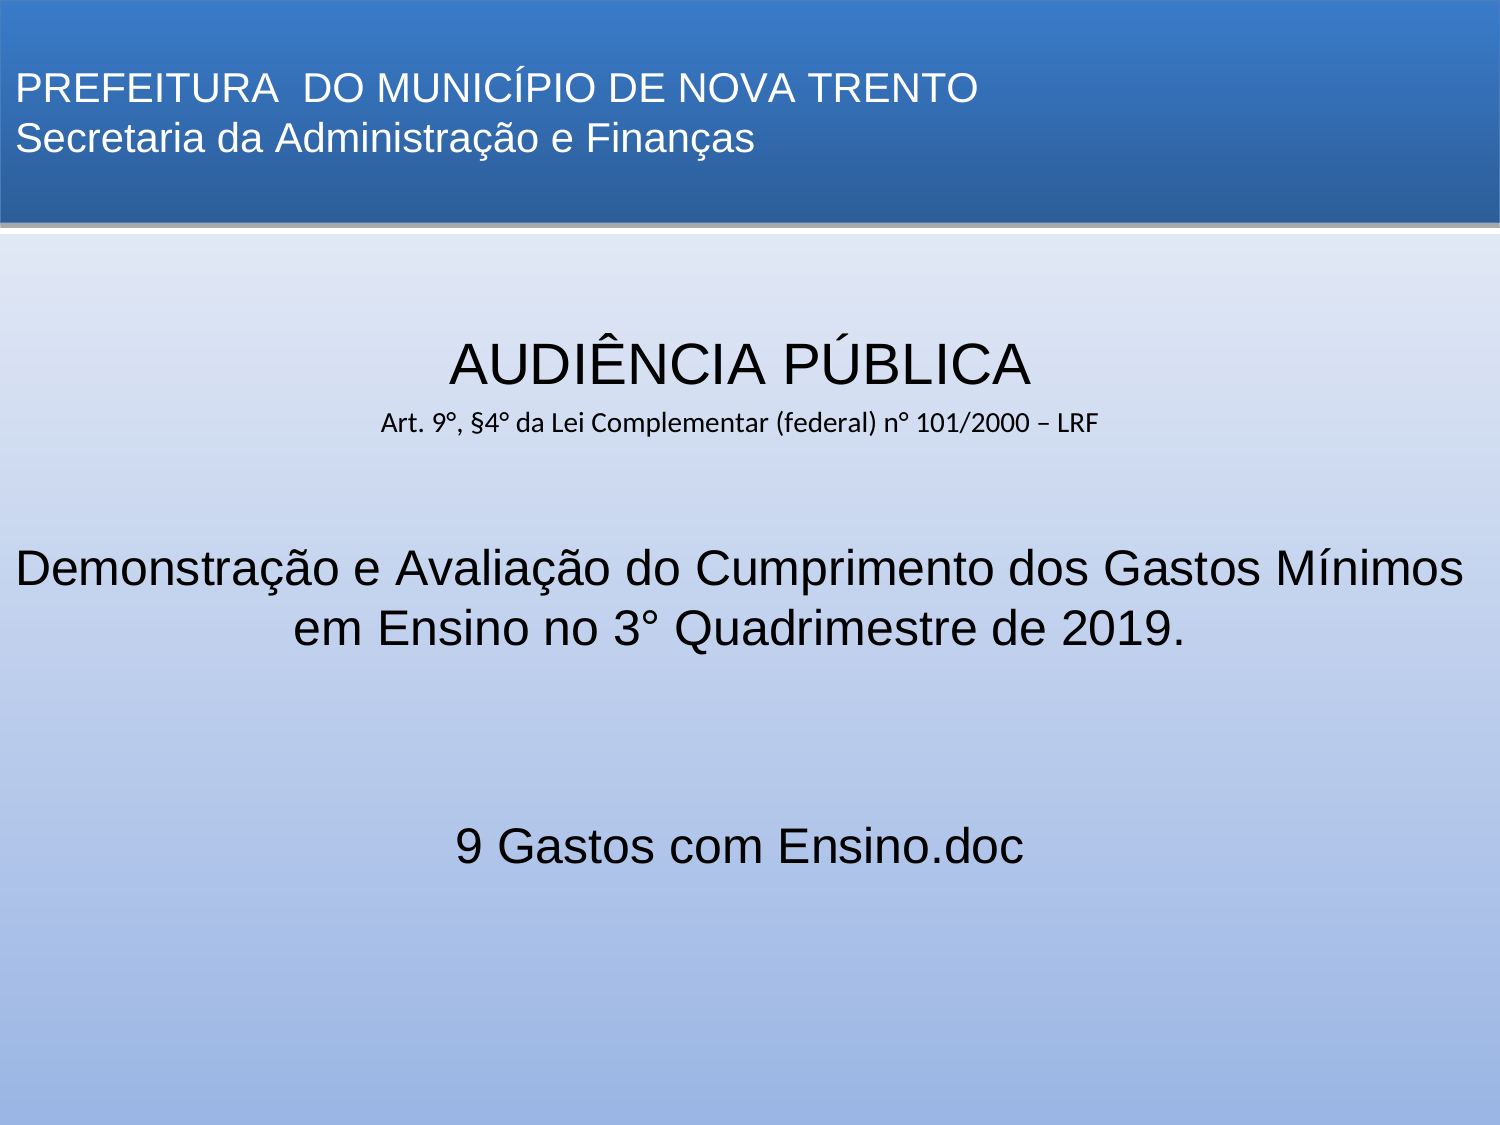

# PREFEITURA DO MUNICÍPIO DE NOVA TRENTO Secretaria da Administração e Finanças
AUDIÊNCIA PÚBLICA
Art. 9°, §4° da Lei Complementar (federal) n° 101/2000 – LRF
Demonstração e Avaliação do Cumprimento dos Gastos Mínimos em Ensino no 3° Quadrimestre de 2019.
9 Gastos com Ensino.doc